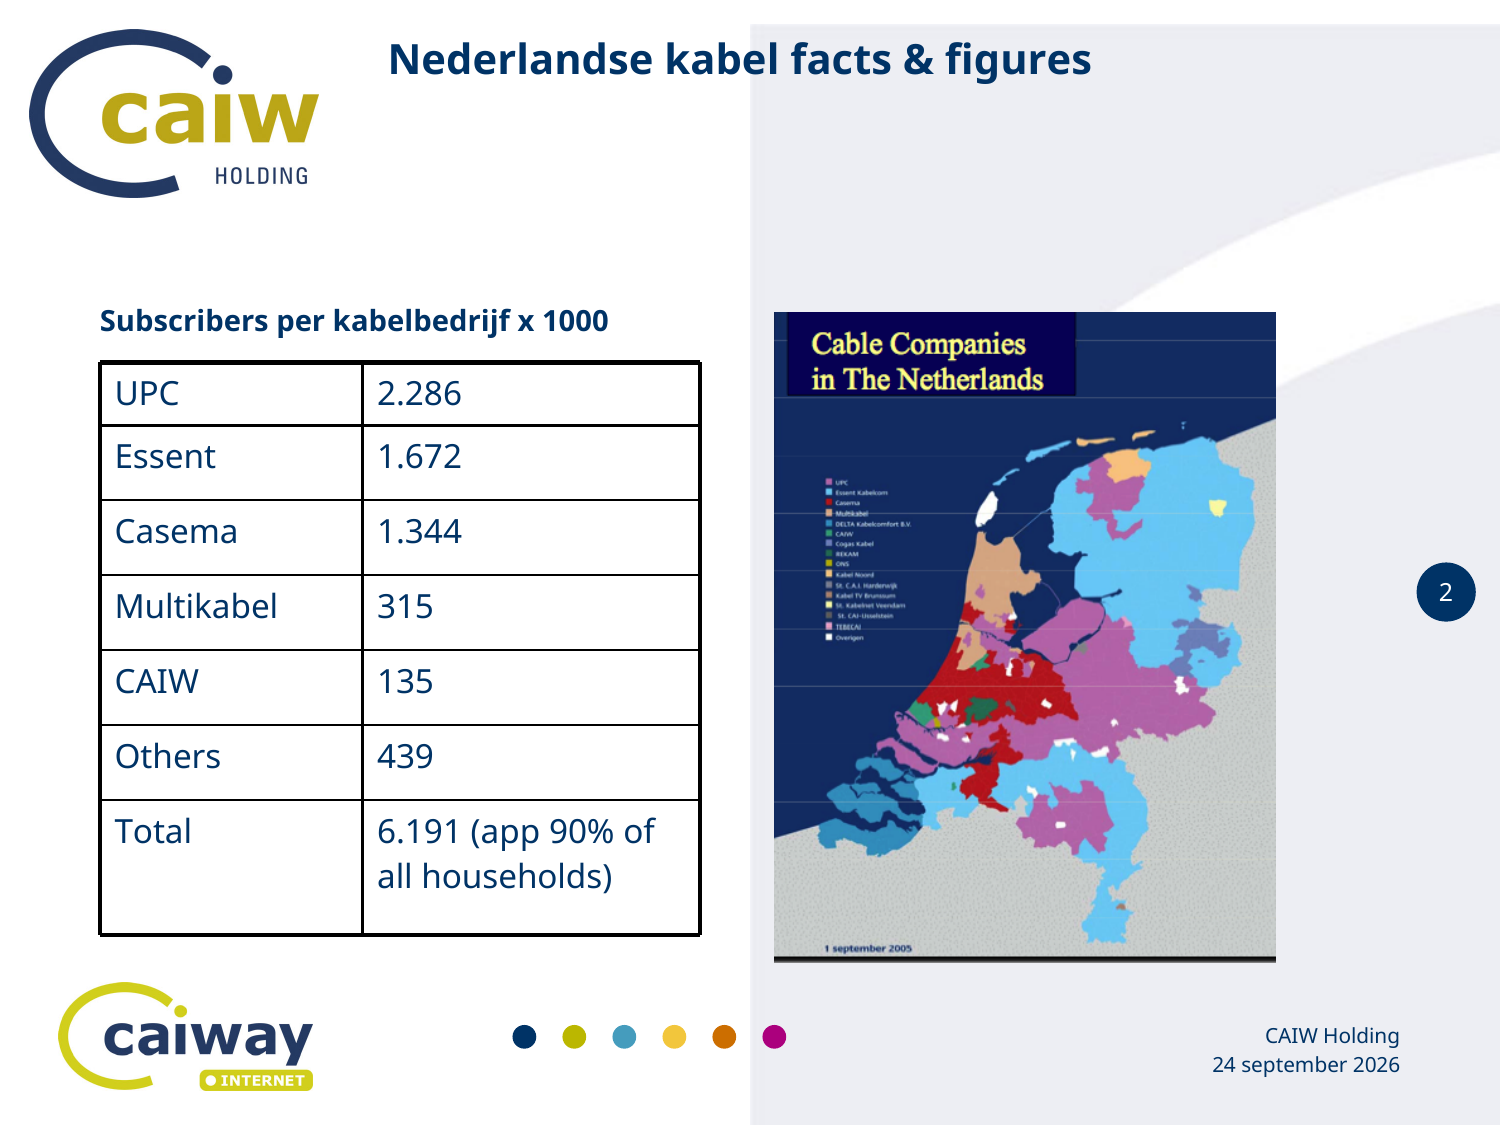

# Nederlandse kabel facts & figures
Subscribers per kabelbedrijf x 1000
UPC
2.286
Essent
1.672
Casema
1.344
Multikabel
315
CAIW
135
Others
439
Total
6.191 (app 90% of all households)
2
CAIW Holding